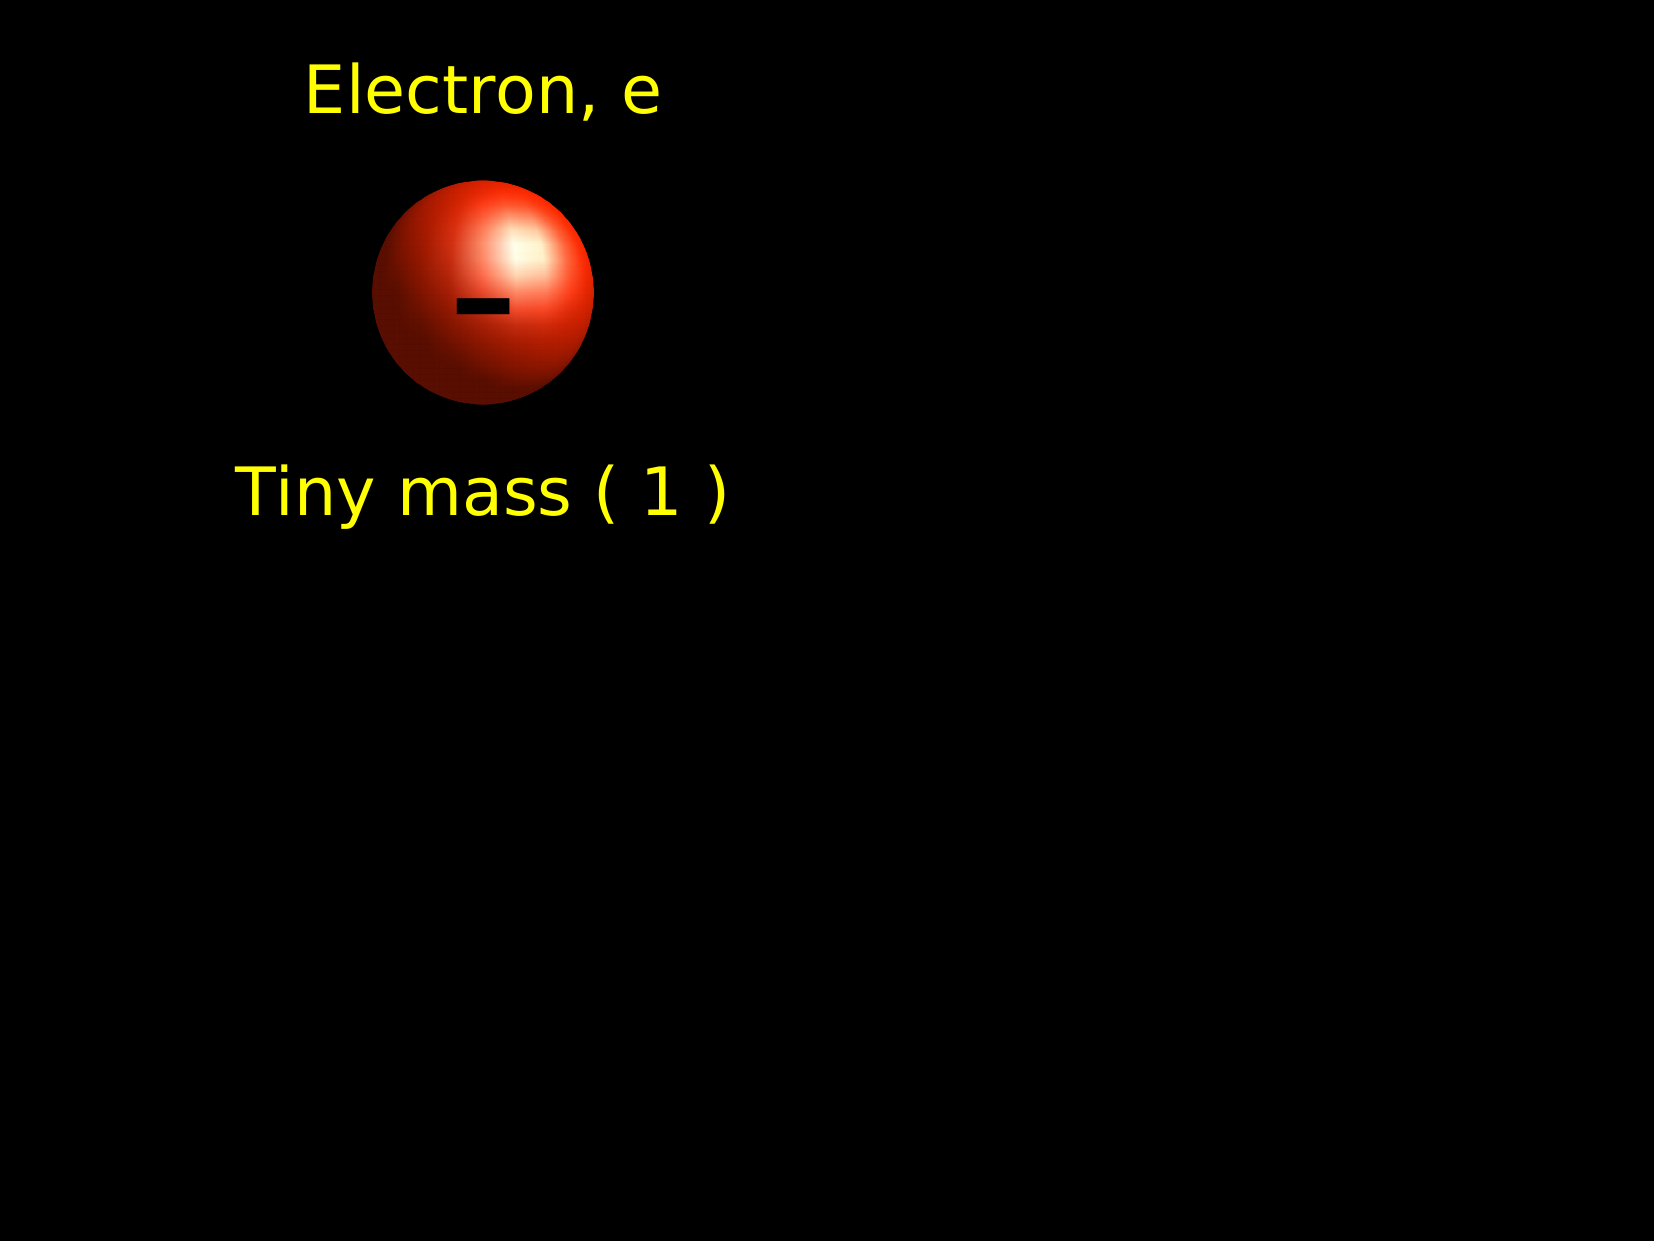

Electron, e
-
Tiny mass ( 1 )